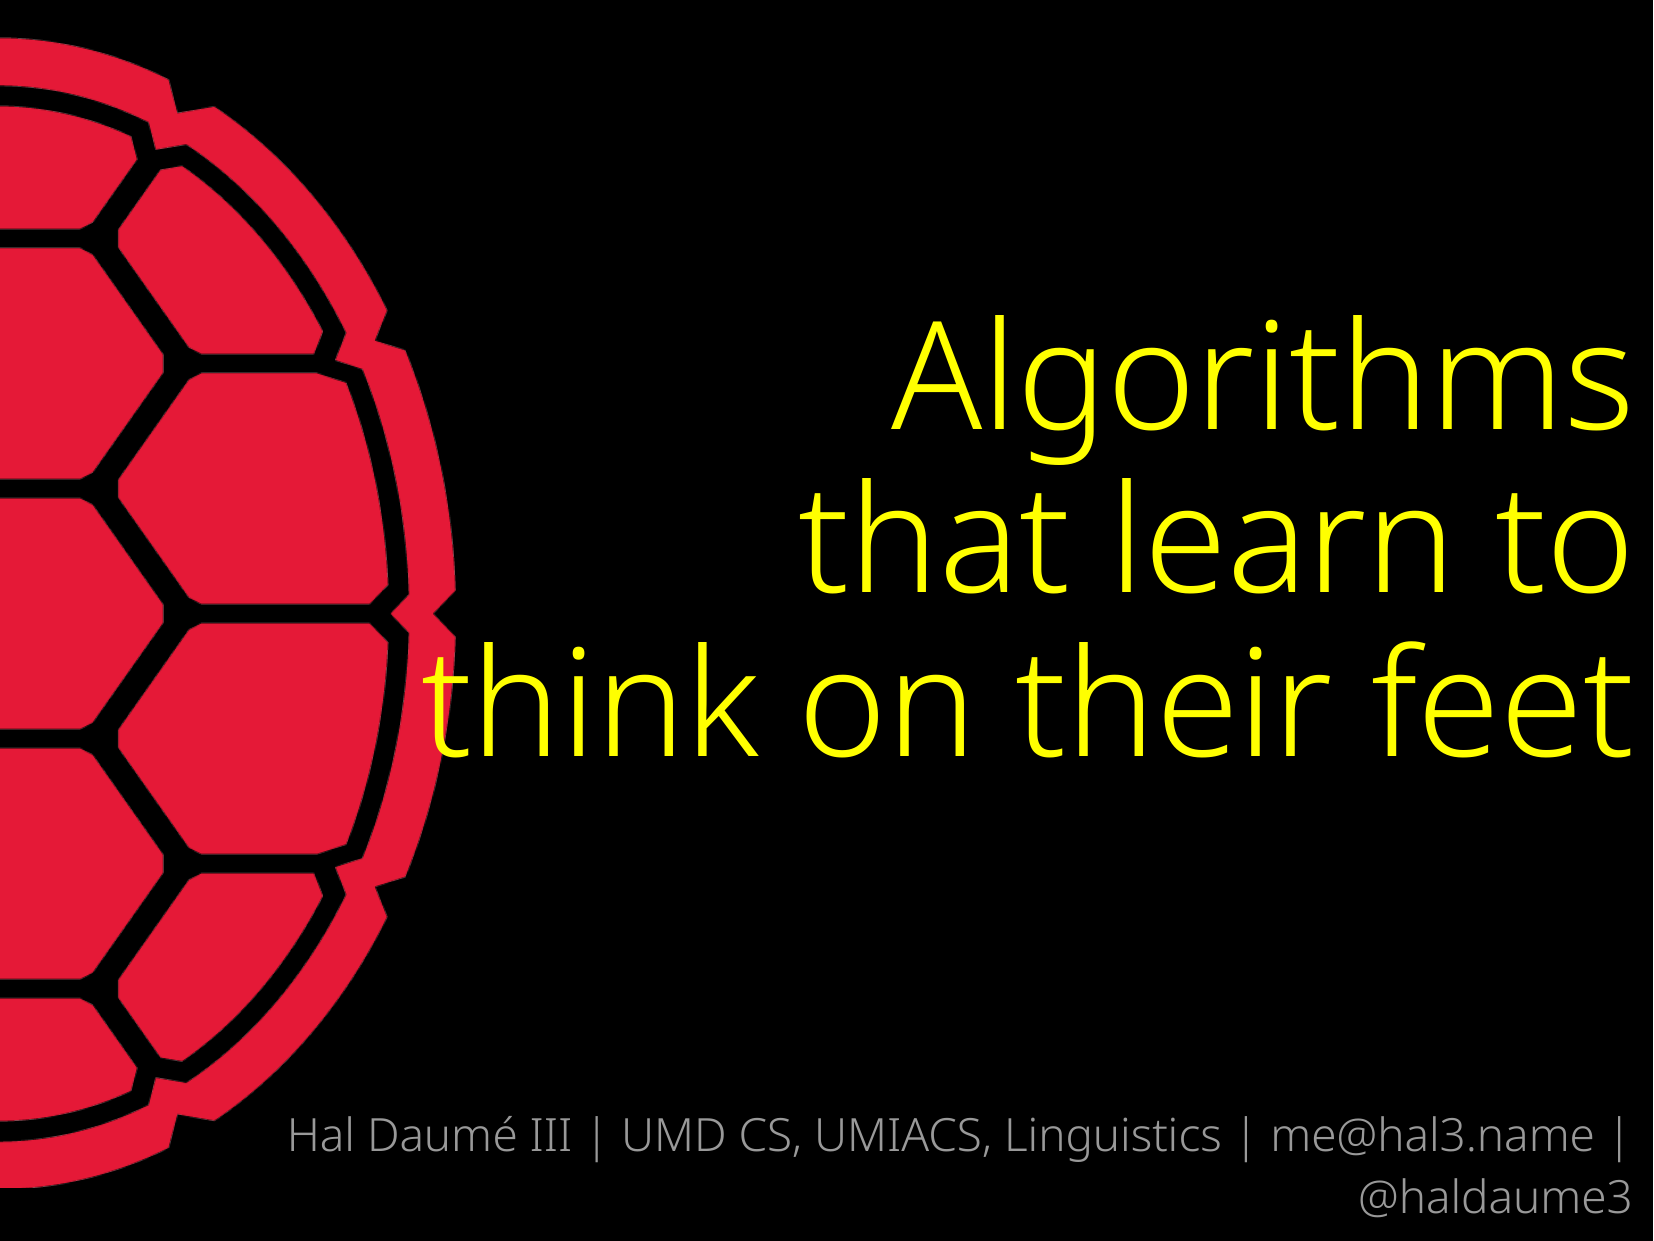

Algorithms
that learn to
think on their feet
Hal Daumé III | UMD CS, UMIACS, Linguistics | me@hal3.name | @haldaume3